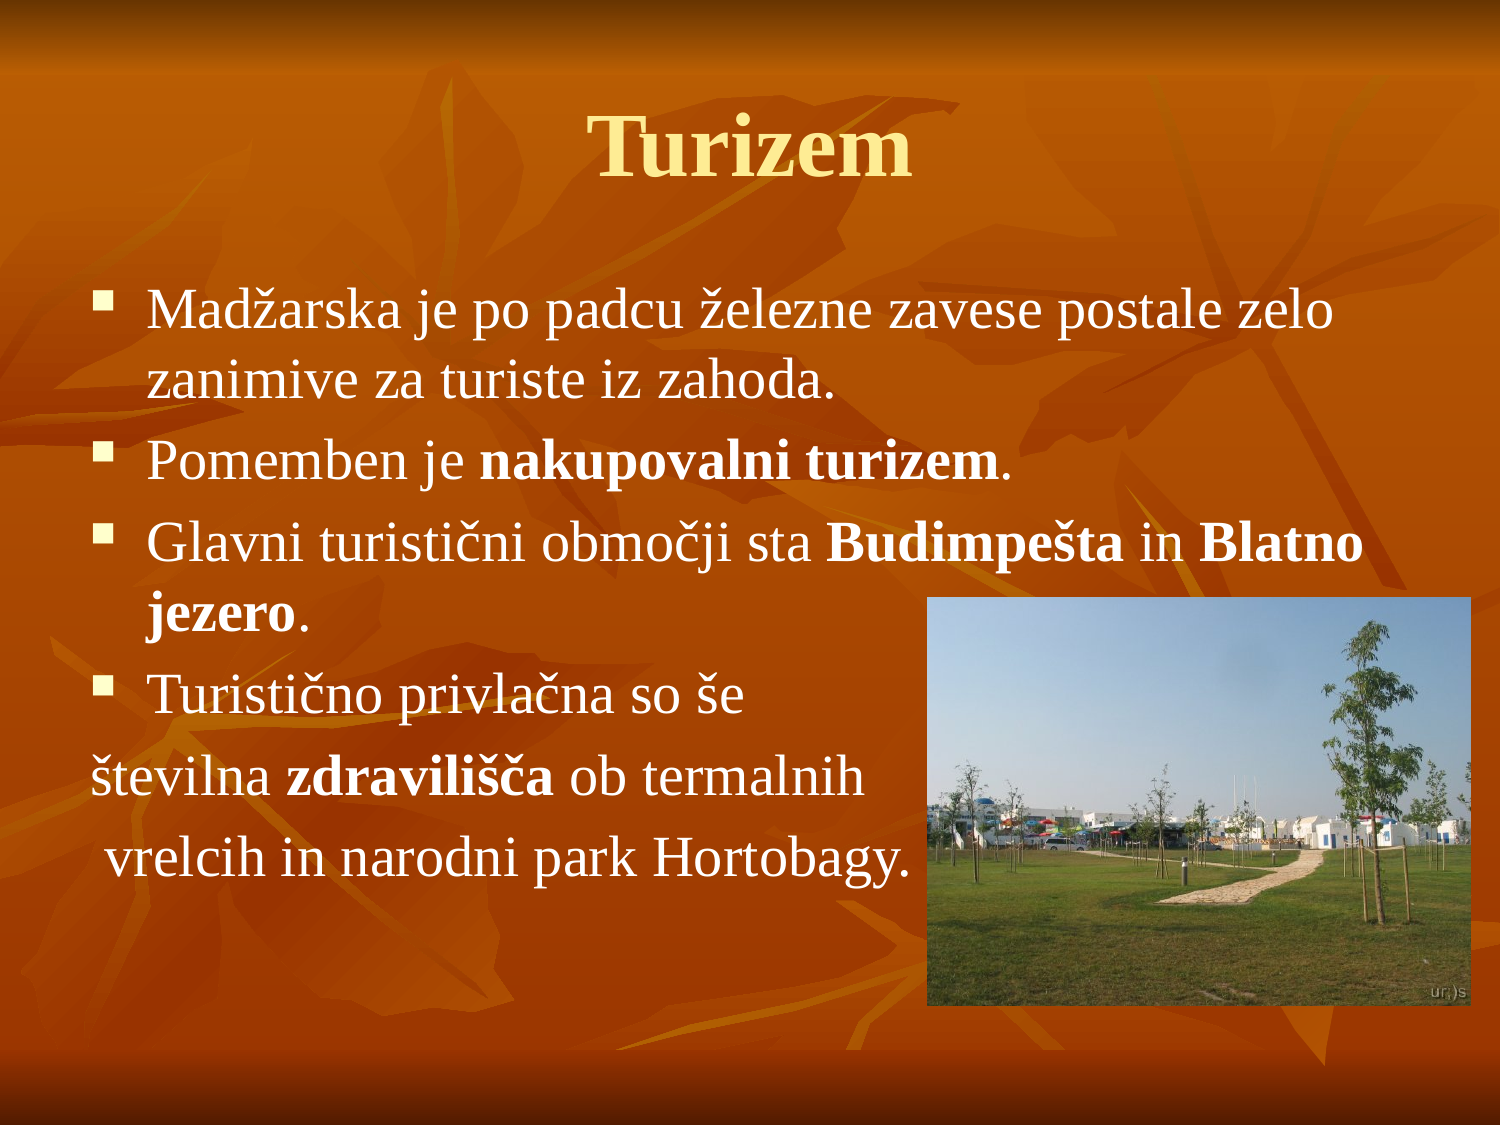

# Turizem
Madžarska je po padcu železne zavese postale zelo zanimive za turiste iz zahoda.
Pomemben je nakupovalni turizem.
Glavni turistični območji sta Budimpešta in Blatno jezero.
Turistično privlačna so še
številna zdravilišča ob termalnih
 vrelcih in narodni park Hortobagy.